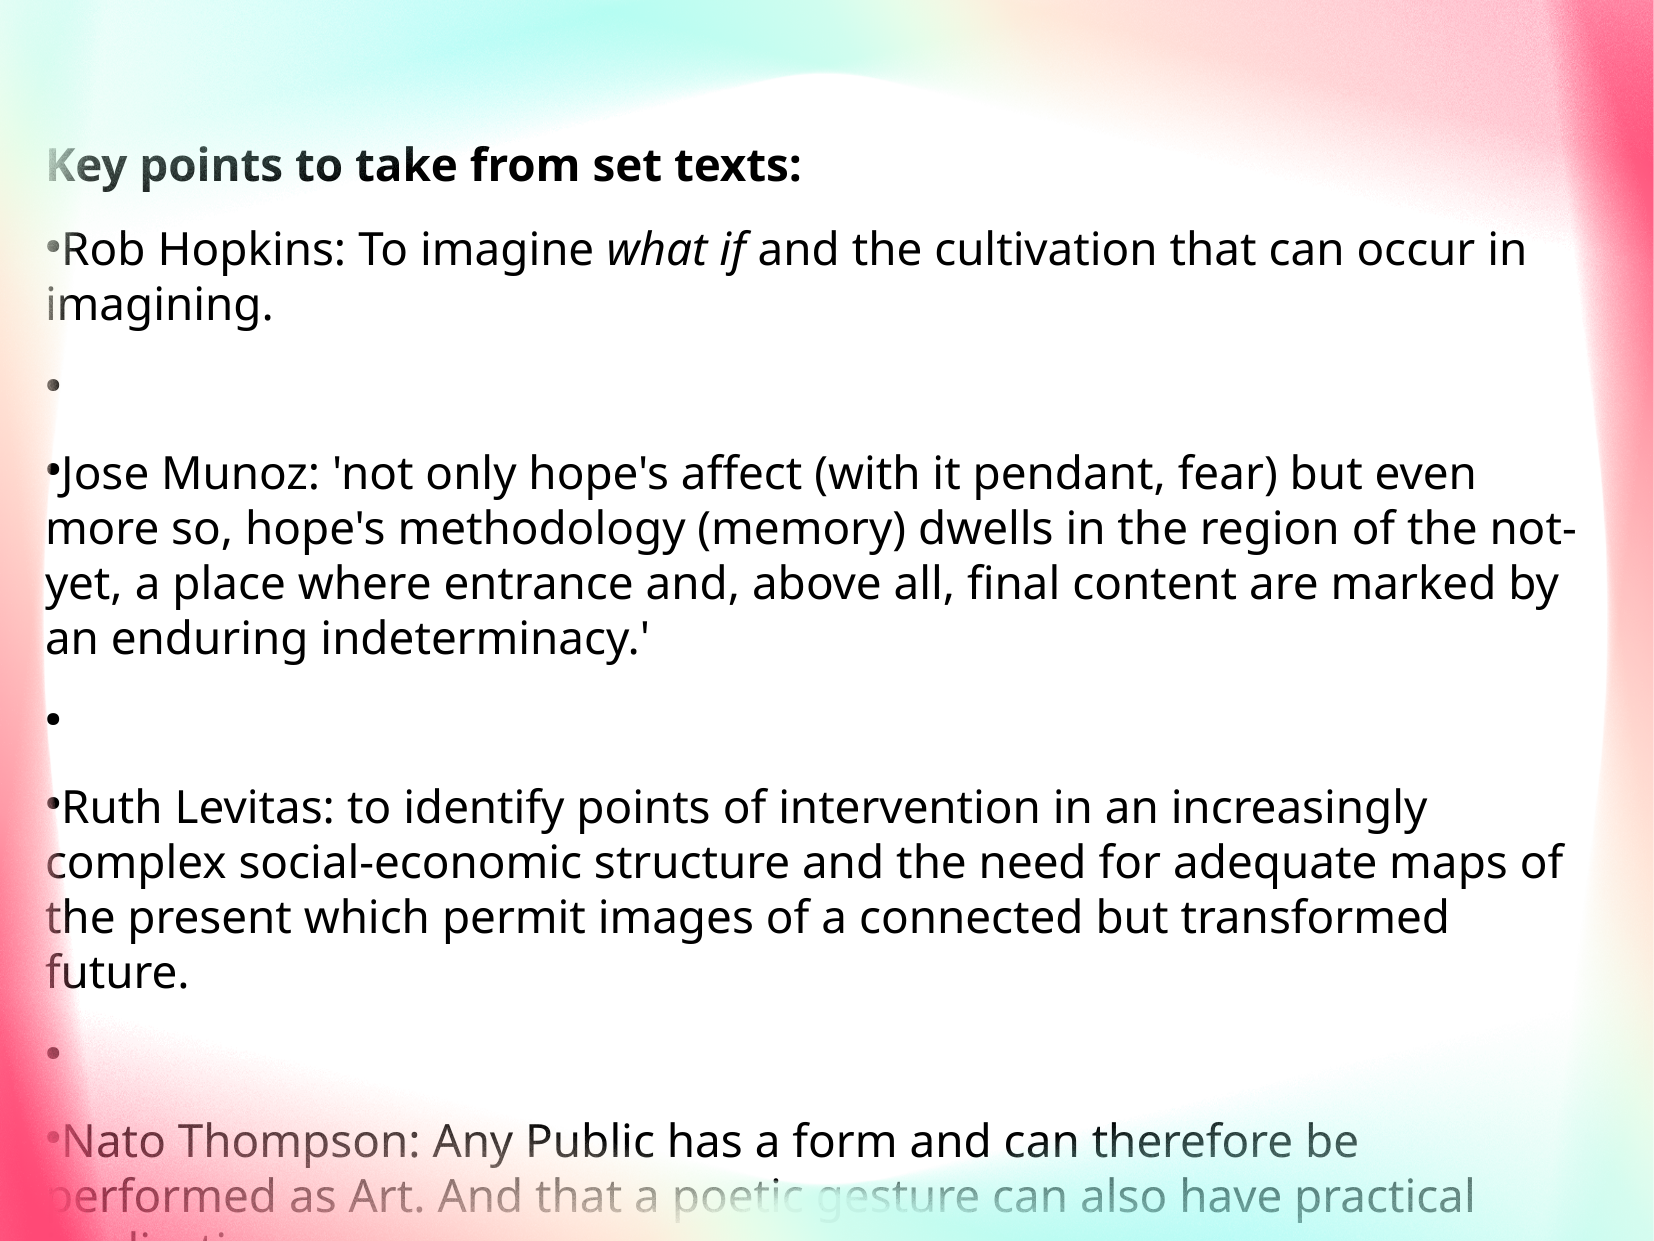

# Hope, Poetics and Utopias
Key points to take from set texts:
Rob Hopkins: To imagine what if and the cultivation that can occur in imagining.
Jose Munoz: 'not only hope's affect (with it pendant, fear) but even more so, hope's methodology (memory) dwells in the region of the not-yet, a place where entrance and, above all, final content are marked by an enduring indeterminacy.'
Ruth Levitas: to identify points of intervention in an increasingly complex social-economic structure and the need for adequate maps of the present which permit images of a connected but transformed future.
Nato Thompson: Any Public has a form and can therefore be performed as Art. And that a poetic gesture can also have practical implications.